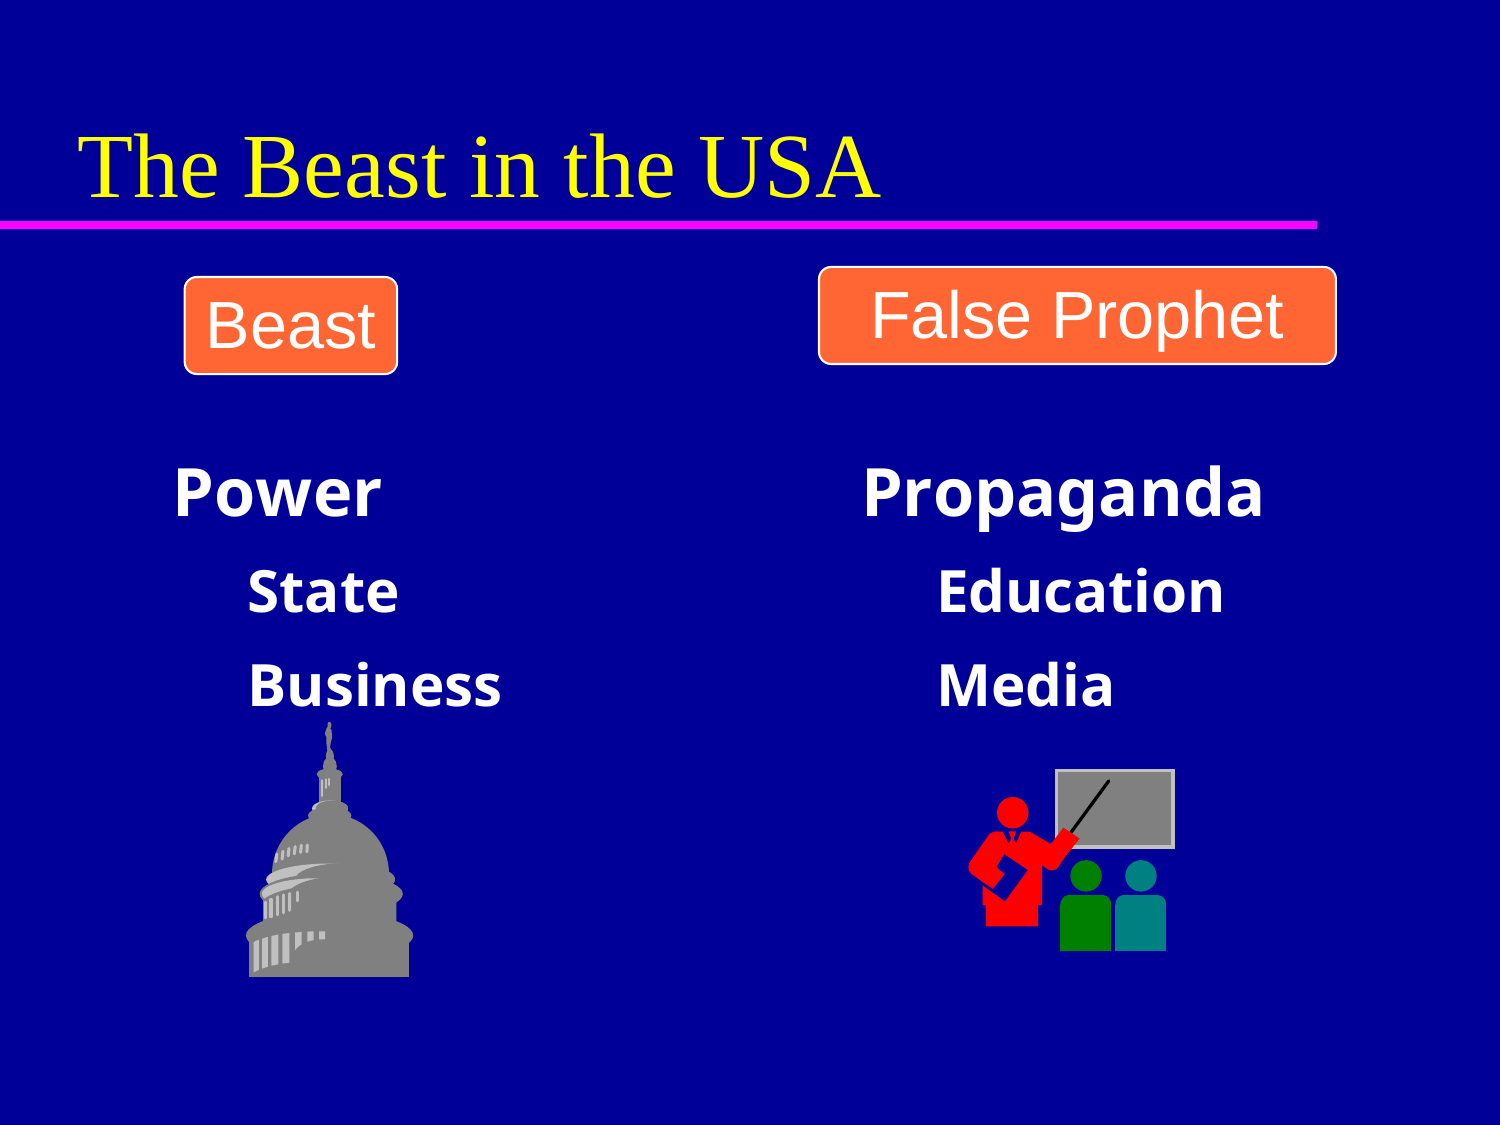

# The Beast in the USA
False Prophet
Beast
Propaganda
Education
Media
Power
State
Business